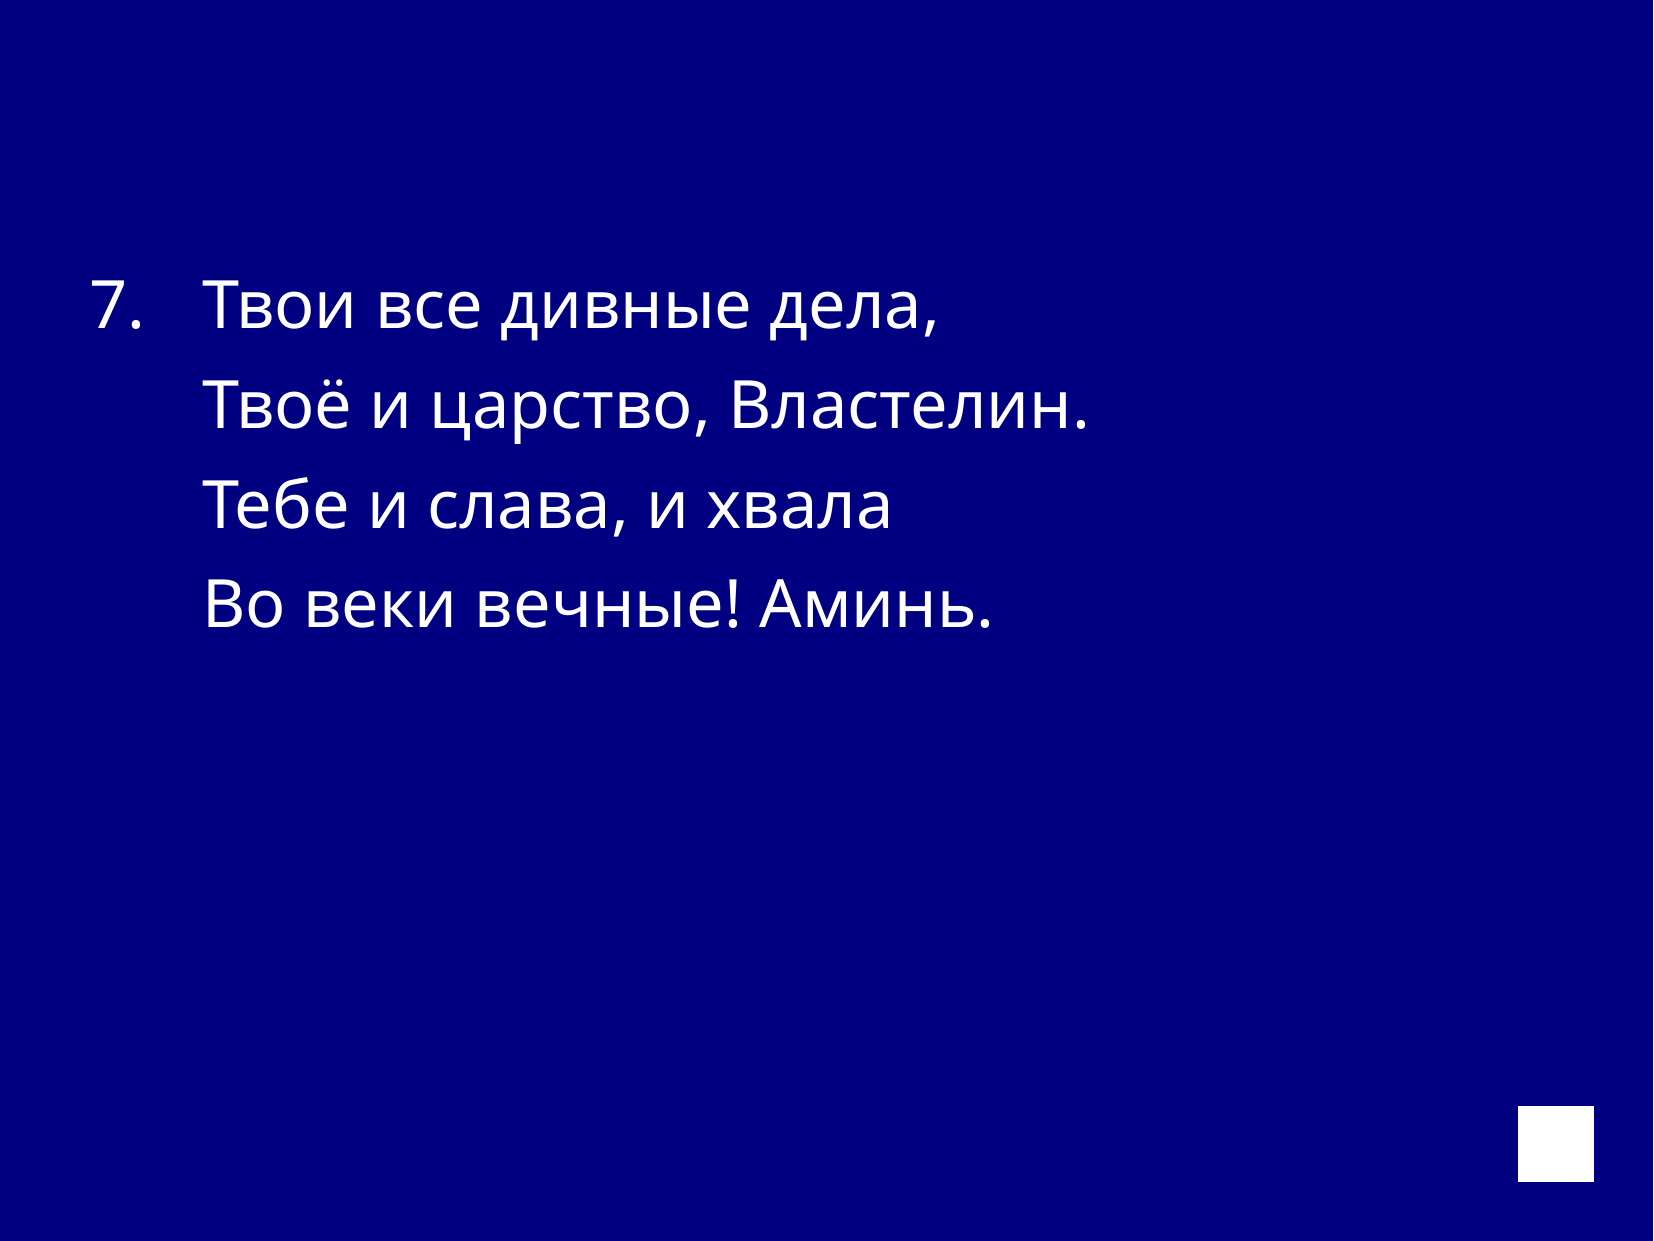

7.	Твои все дивные дела,
	Твоё и царство, Властелин.
	Тебе и слава, и хвала
	Во веки вечные! Аминь.